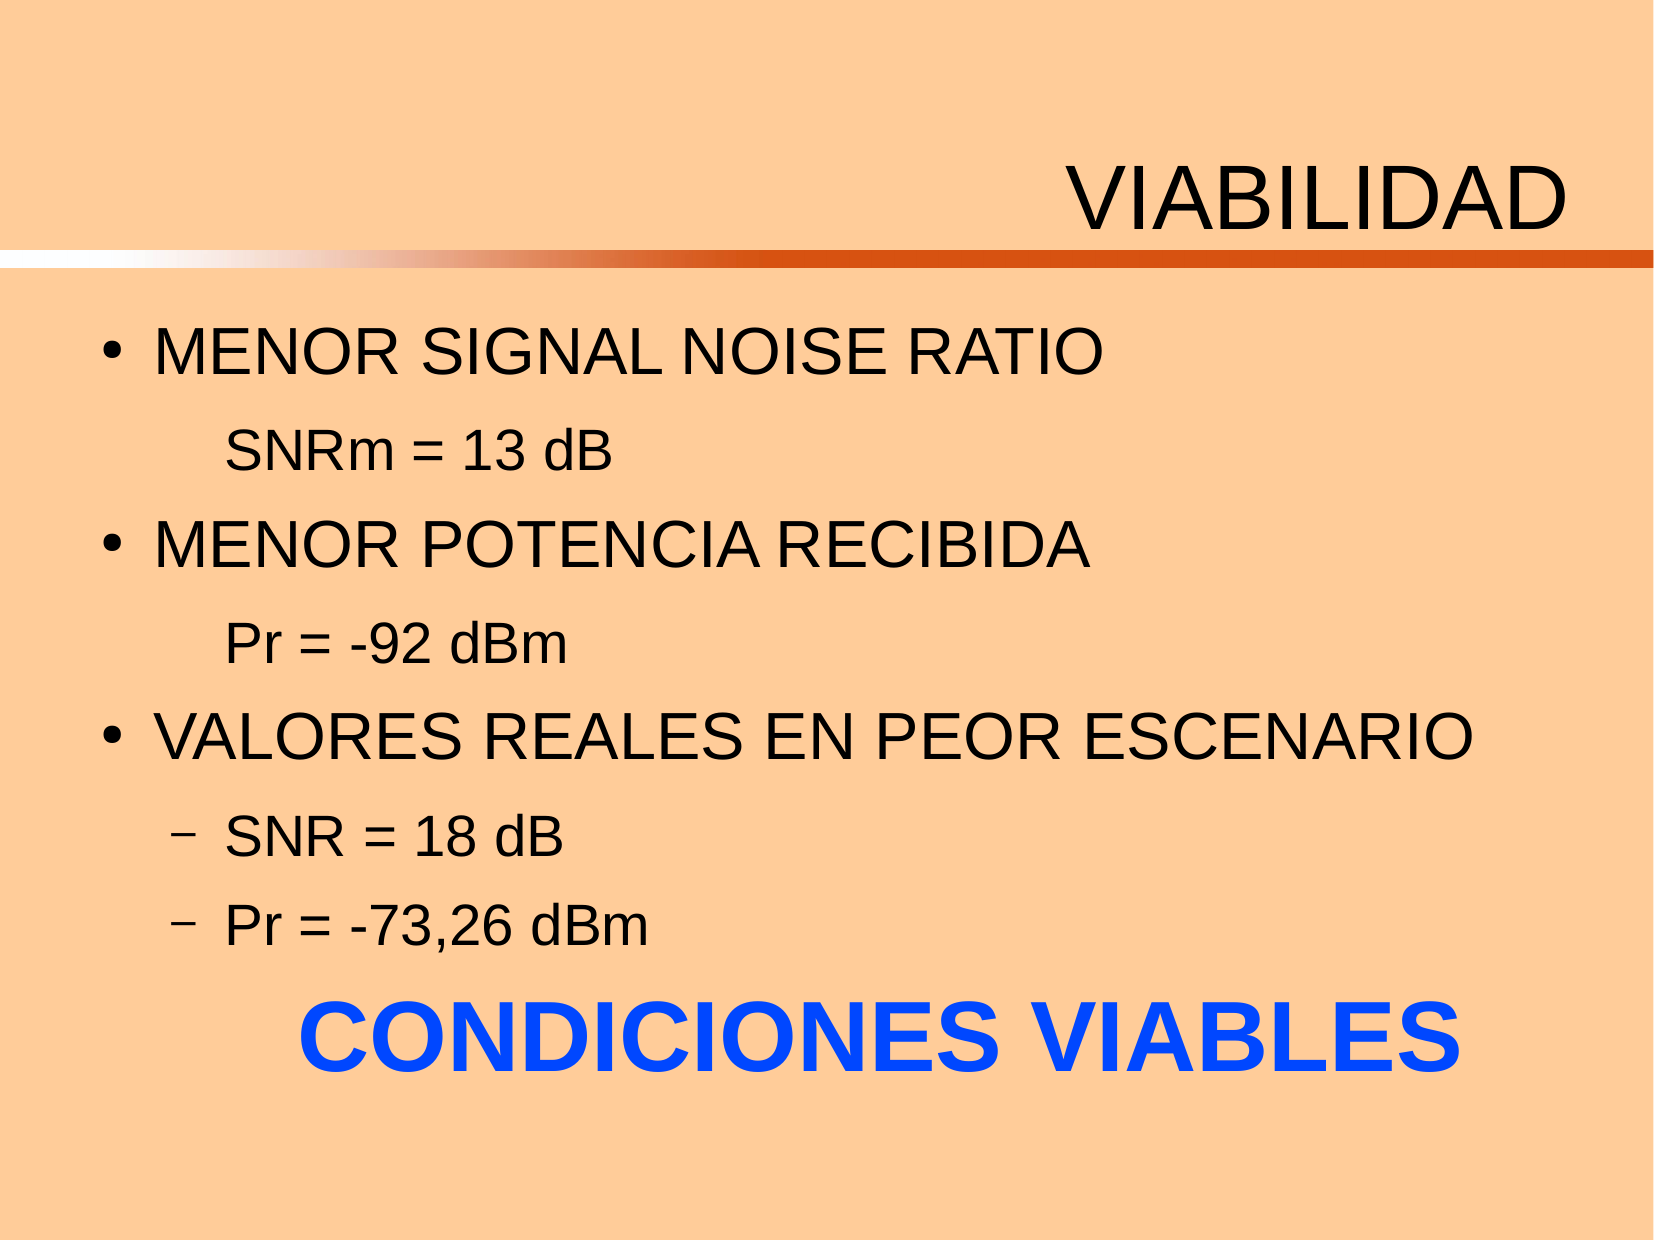

# VIABILIDAD
MENOR SIGNAL NOISE RATIO
SNRm = 13 dB
MENOR POTENCIA RECIBIDA
Pr = -92 dBm
VALORES REALES EN PEOR ESCENARIO
SNR = 18 dB
Pr = -73,26 dBm
CONDICIONES VIABLES